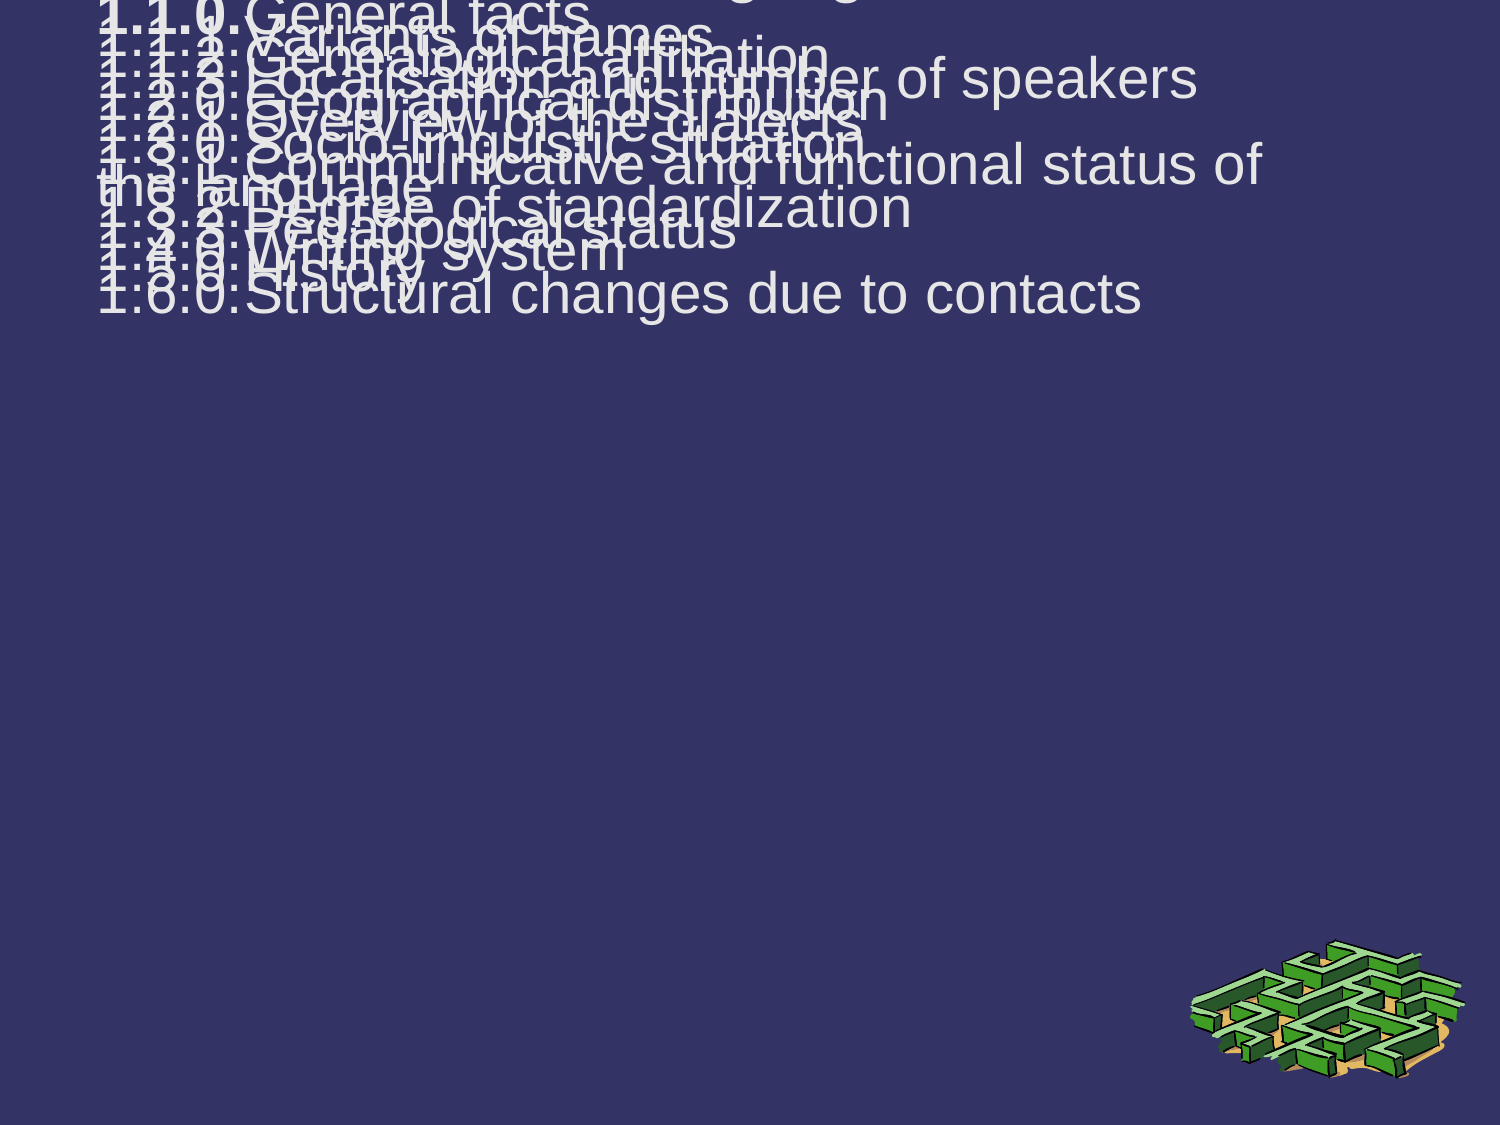

#
II. Language
1.1.0.	General facts
1.1.1.	Variants of names
1.1.2.	Genealogical affiliation
1.1.3.	Localisation and number of speakers
1.2.0.	Geographical distribution
1.2.1.	Overview of the dialects
1.3.0.	Socio-linguistic situation
1.3.1.	Communicative and functional status of the language
1.3.2.	Degree of standardization
1.3.3.	Pedagogical status
1.4.0.	Writing system
1.5.0.	History
1.6.0.	Structural changes due to contacts